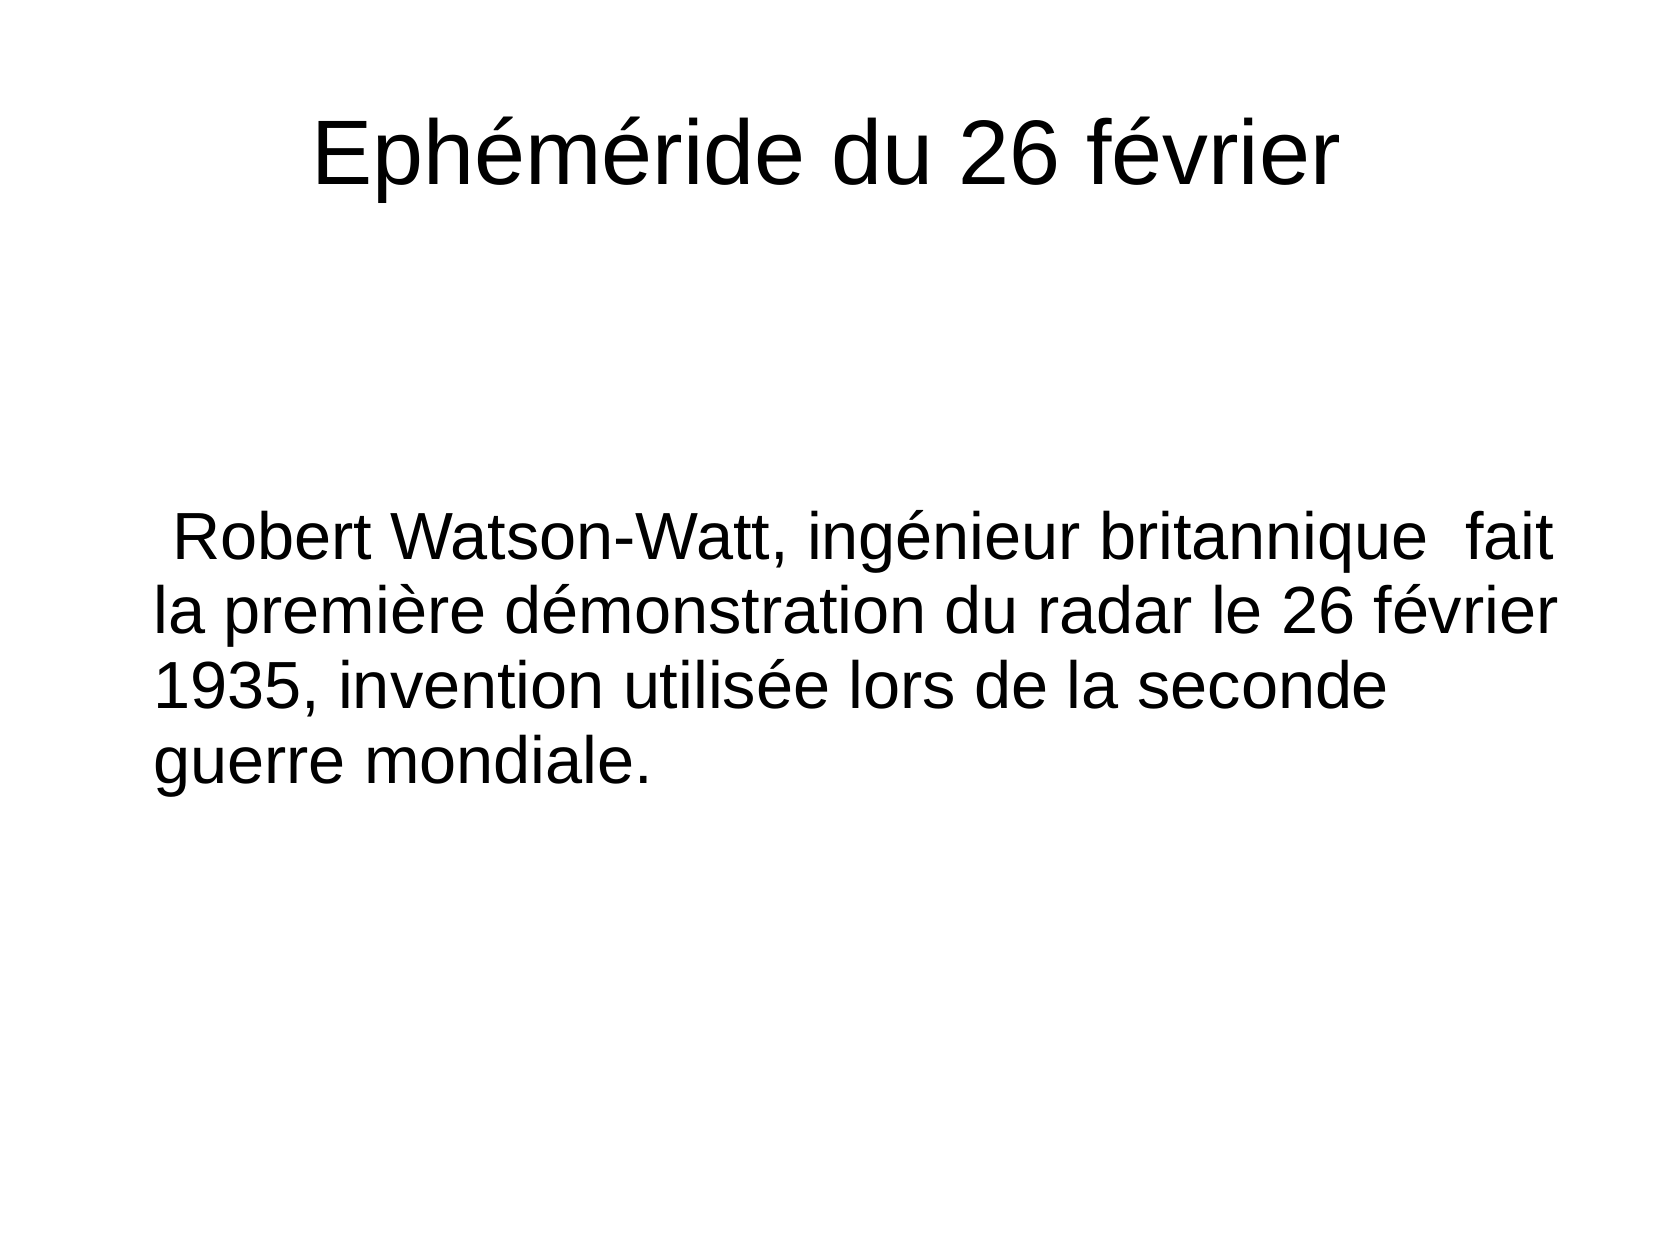

# Ephéméride du 26 février
 Robert Watson-Watt, ingénieur britannique fait la première démonstration du radar le 26 février 1935, invention utilisée lors de la seconde guerre mondiale.